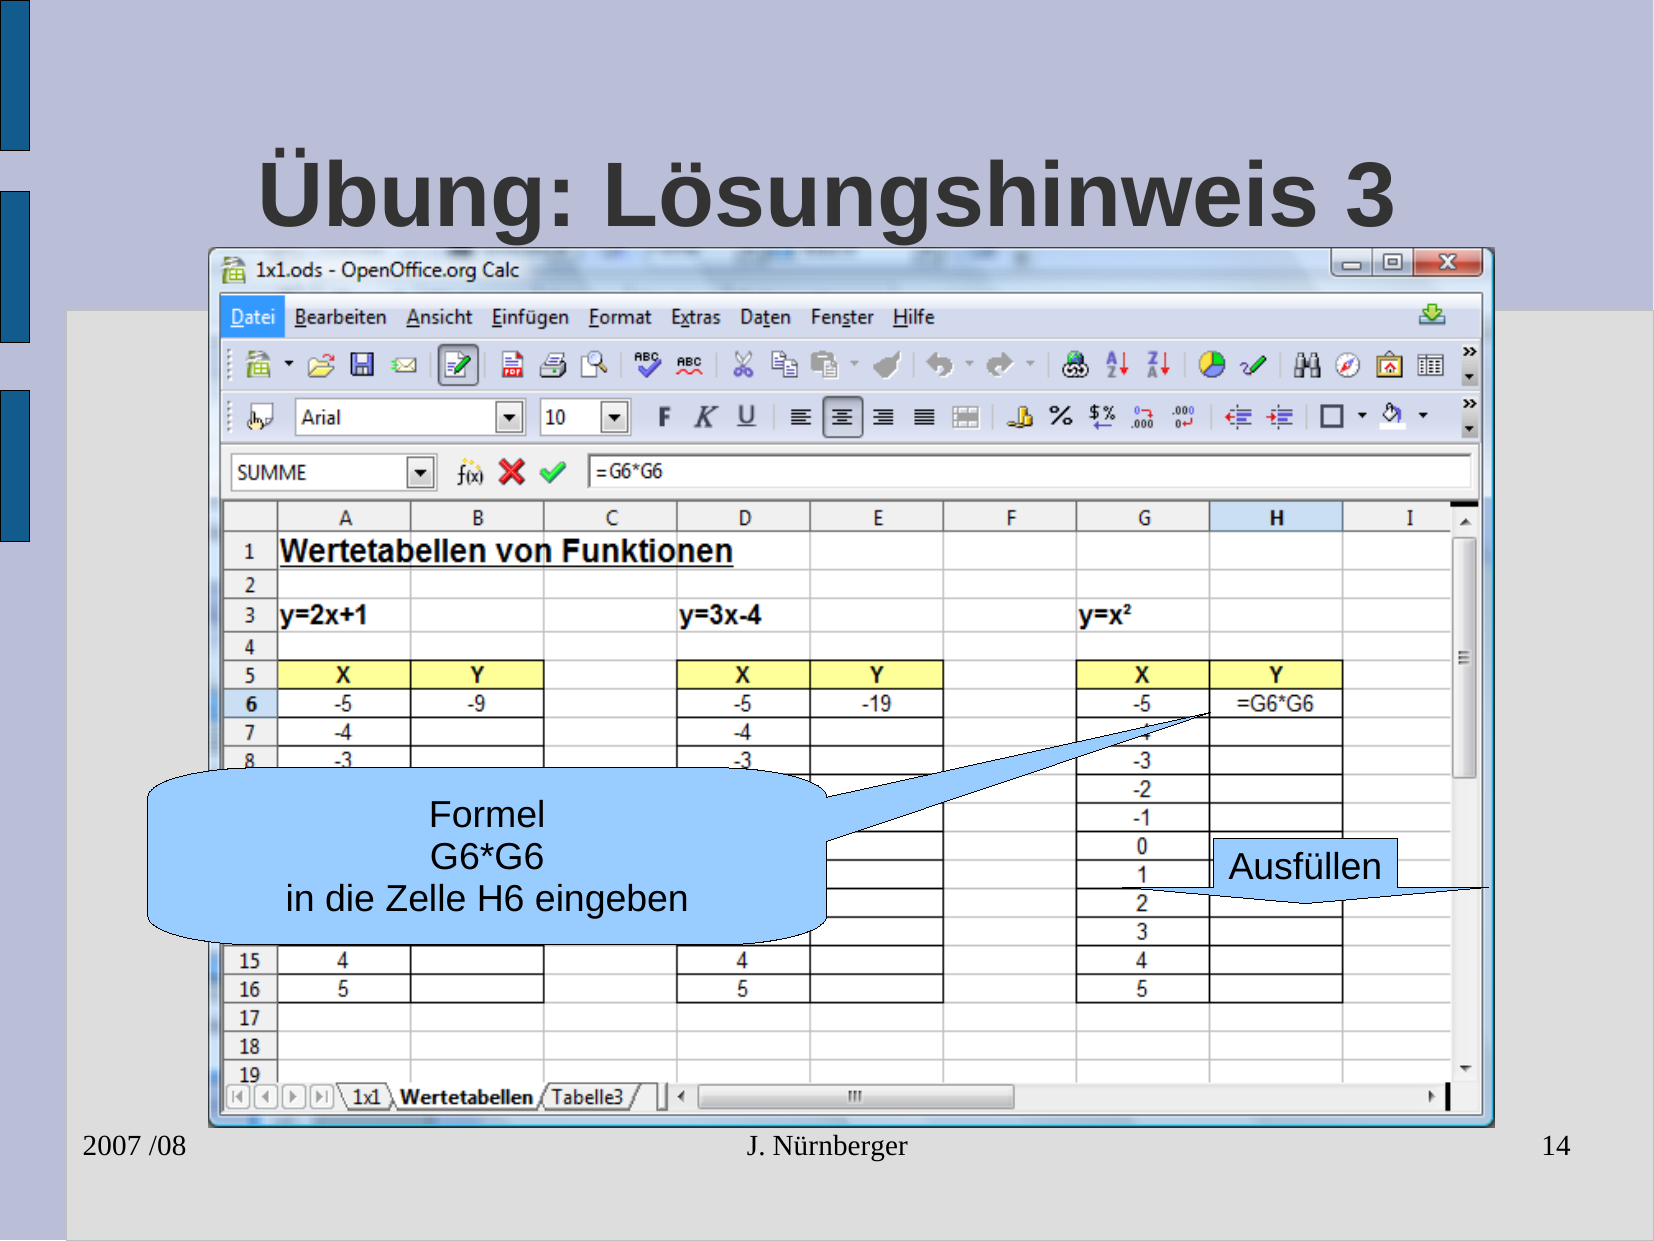

# Übung: Lösungshinweis 3
Formel
G6*G6
in die Zelle H6 eingeben
Ausfüllen
2007 /08
J. Nürnberger
14